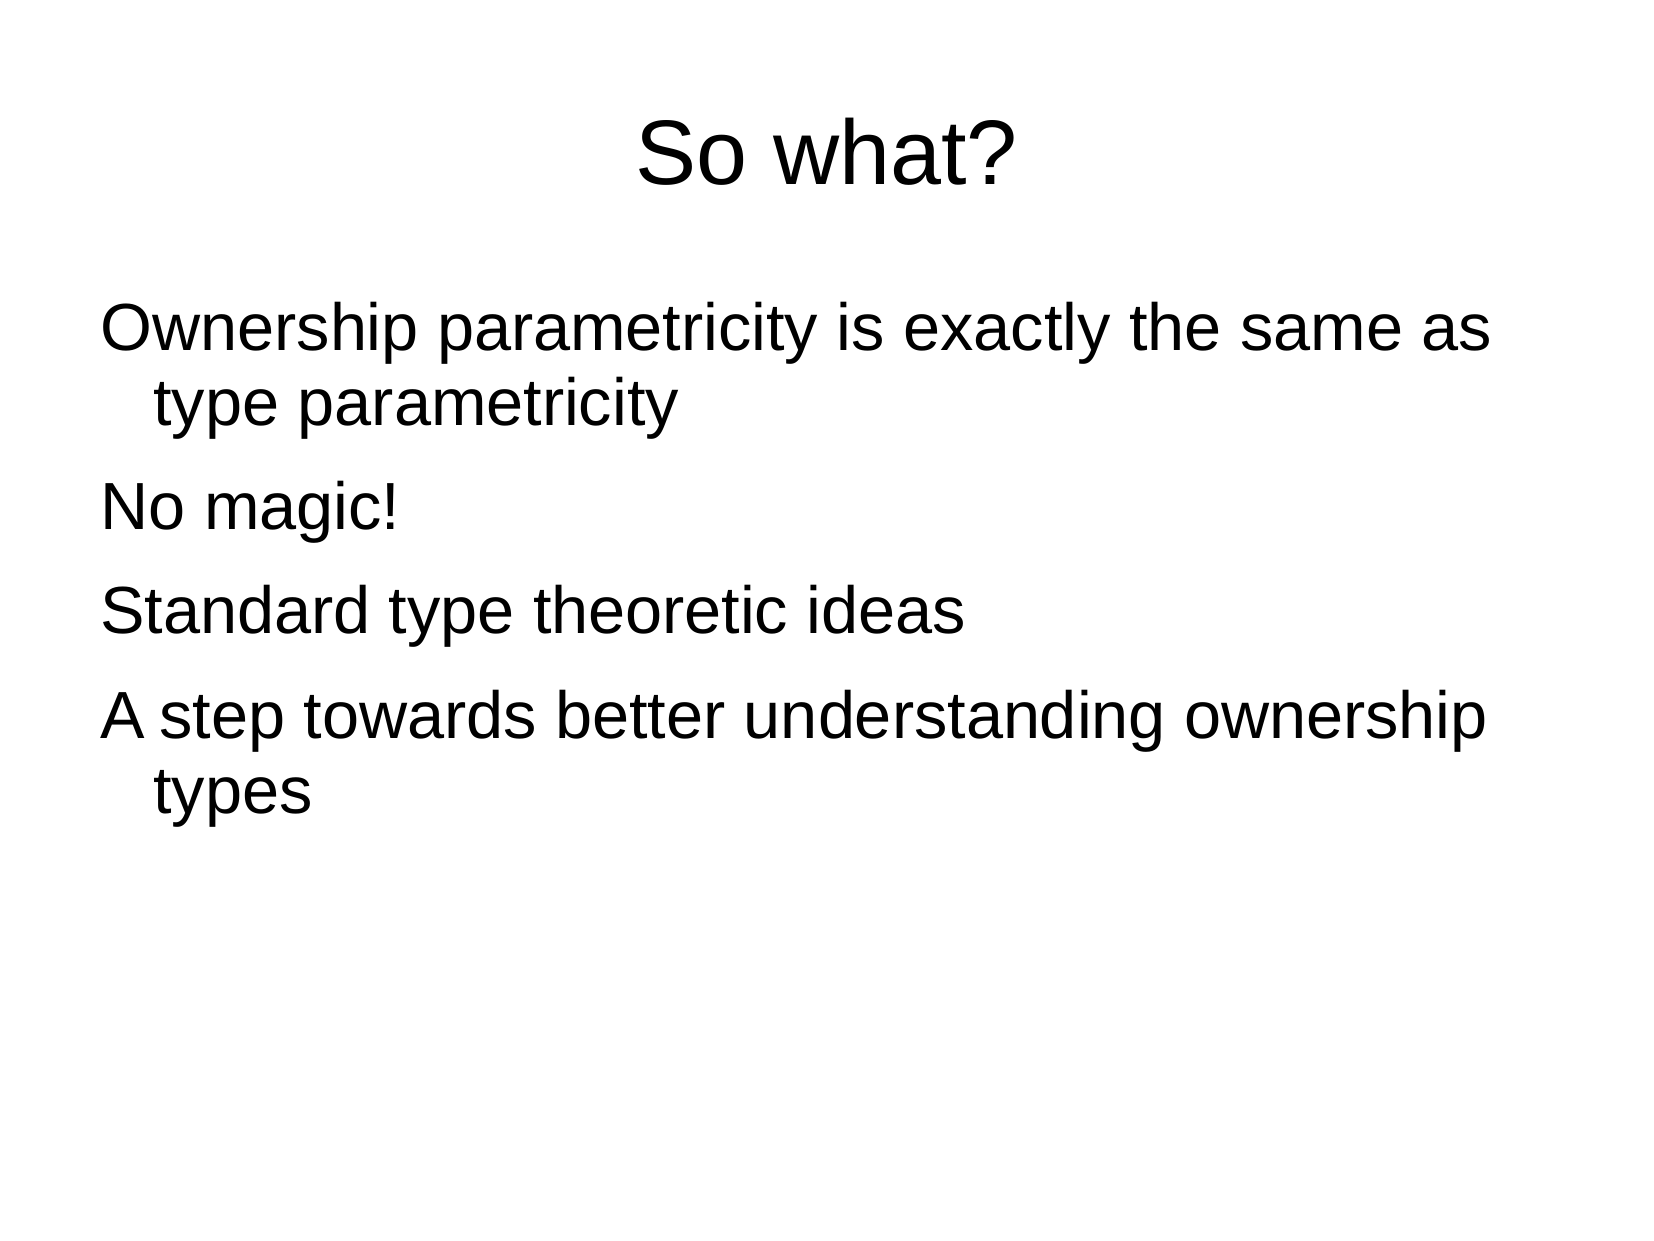

# So what?
Ownership parametricity is exactly the same as type parametricity
No magic!
Standard type theoretic ideas
A step towards better understanding ownership types